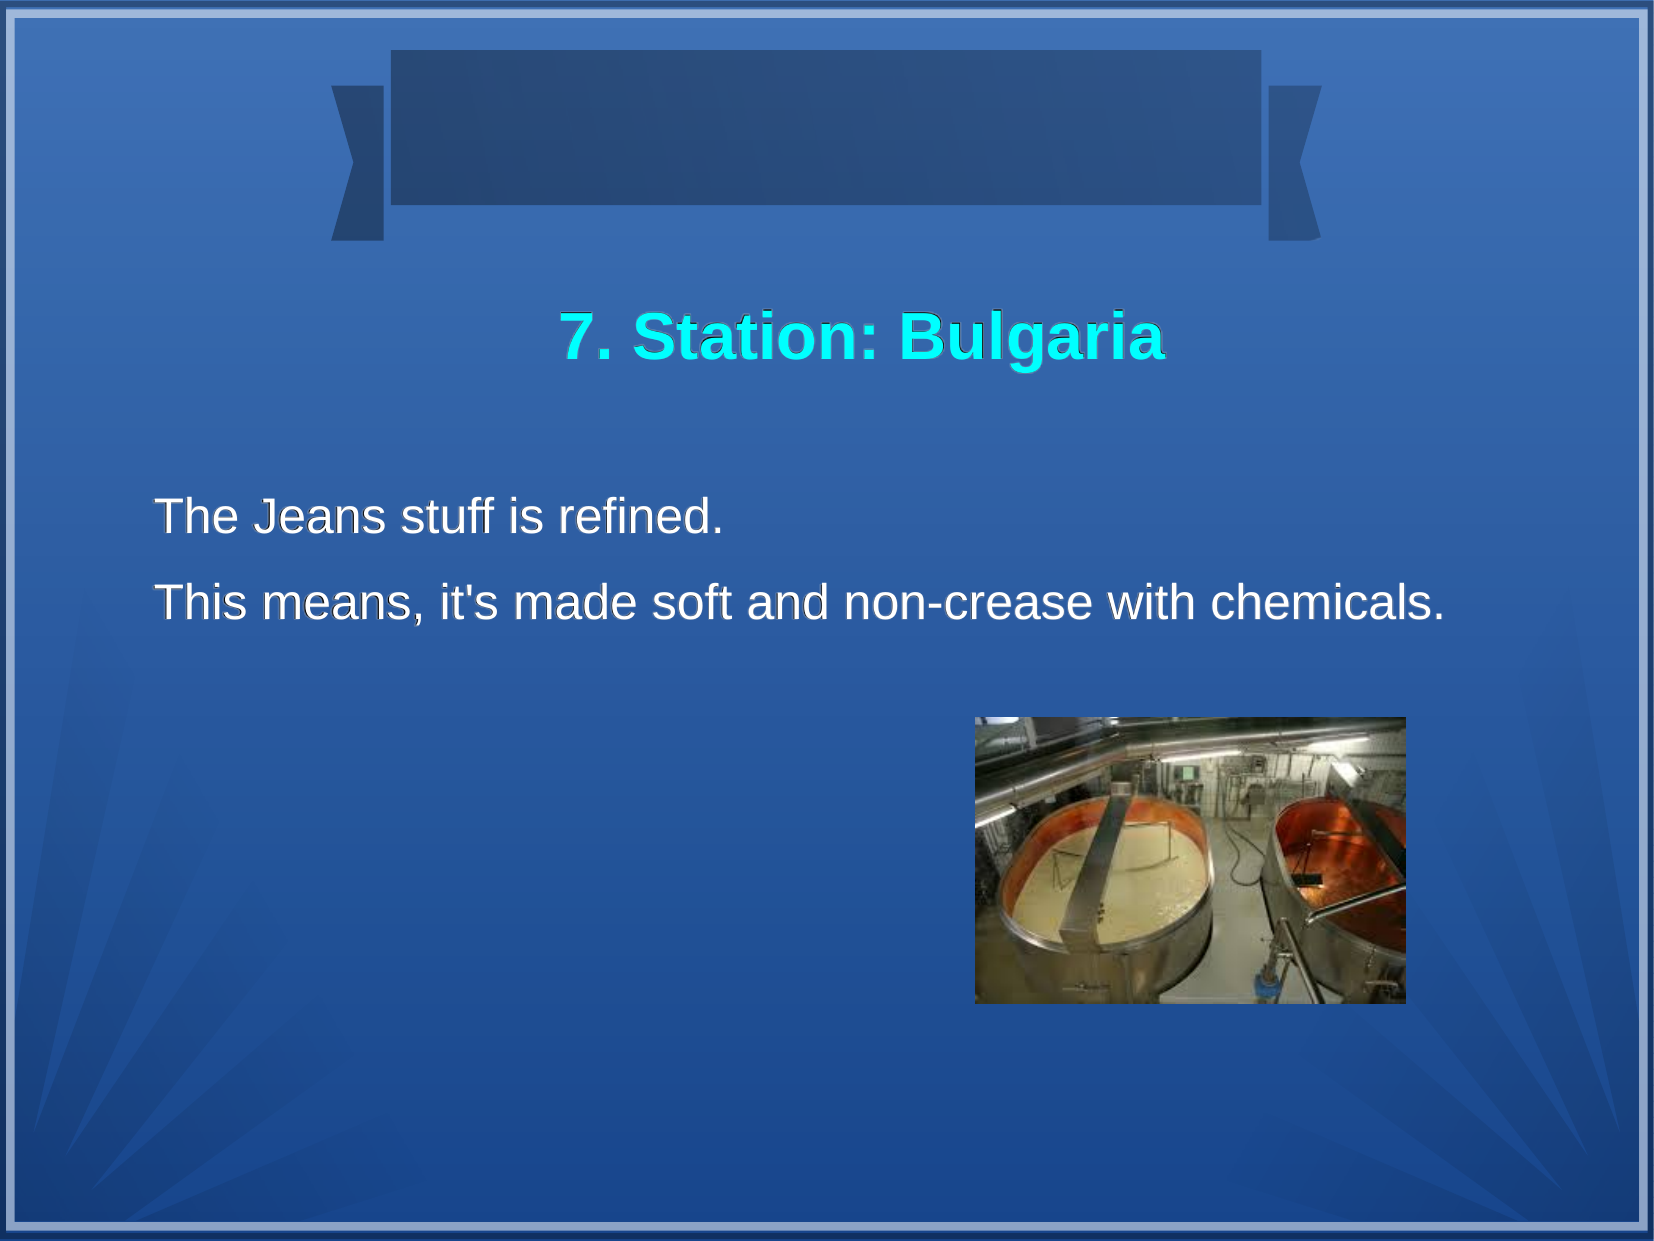

#
7. Station: Bulgaria
The Jeans stuff is refined.
This means, it's made soft and non-crease with chemicals.